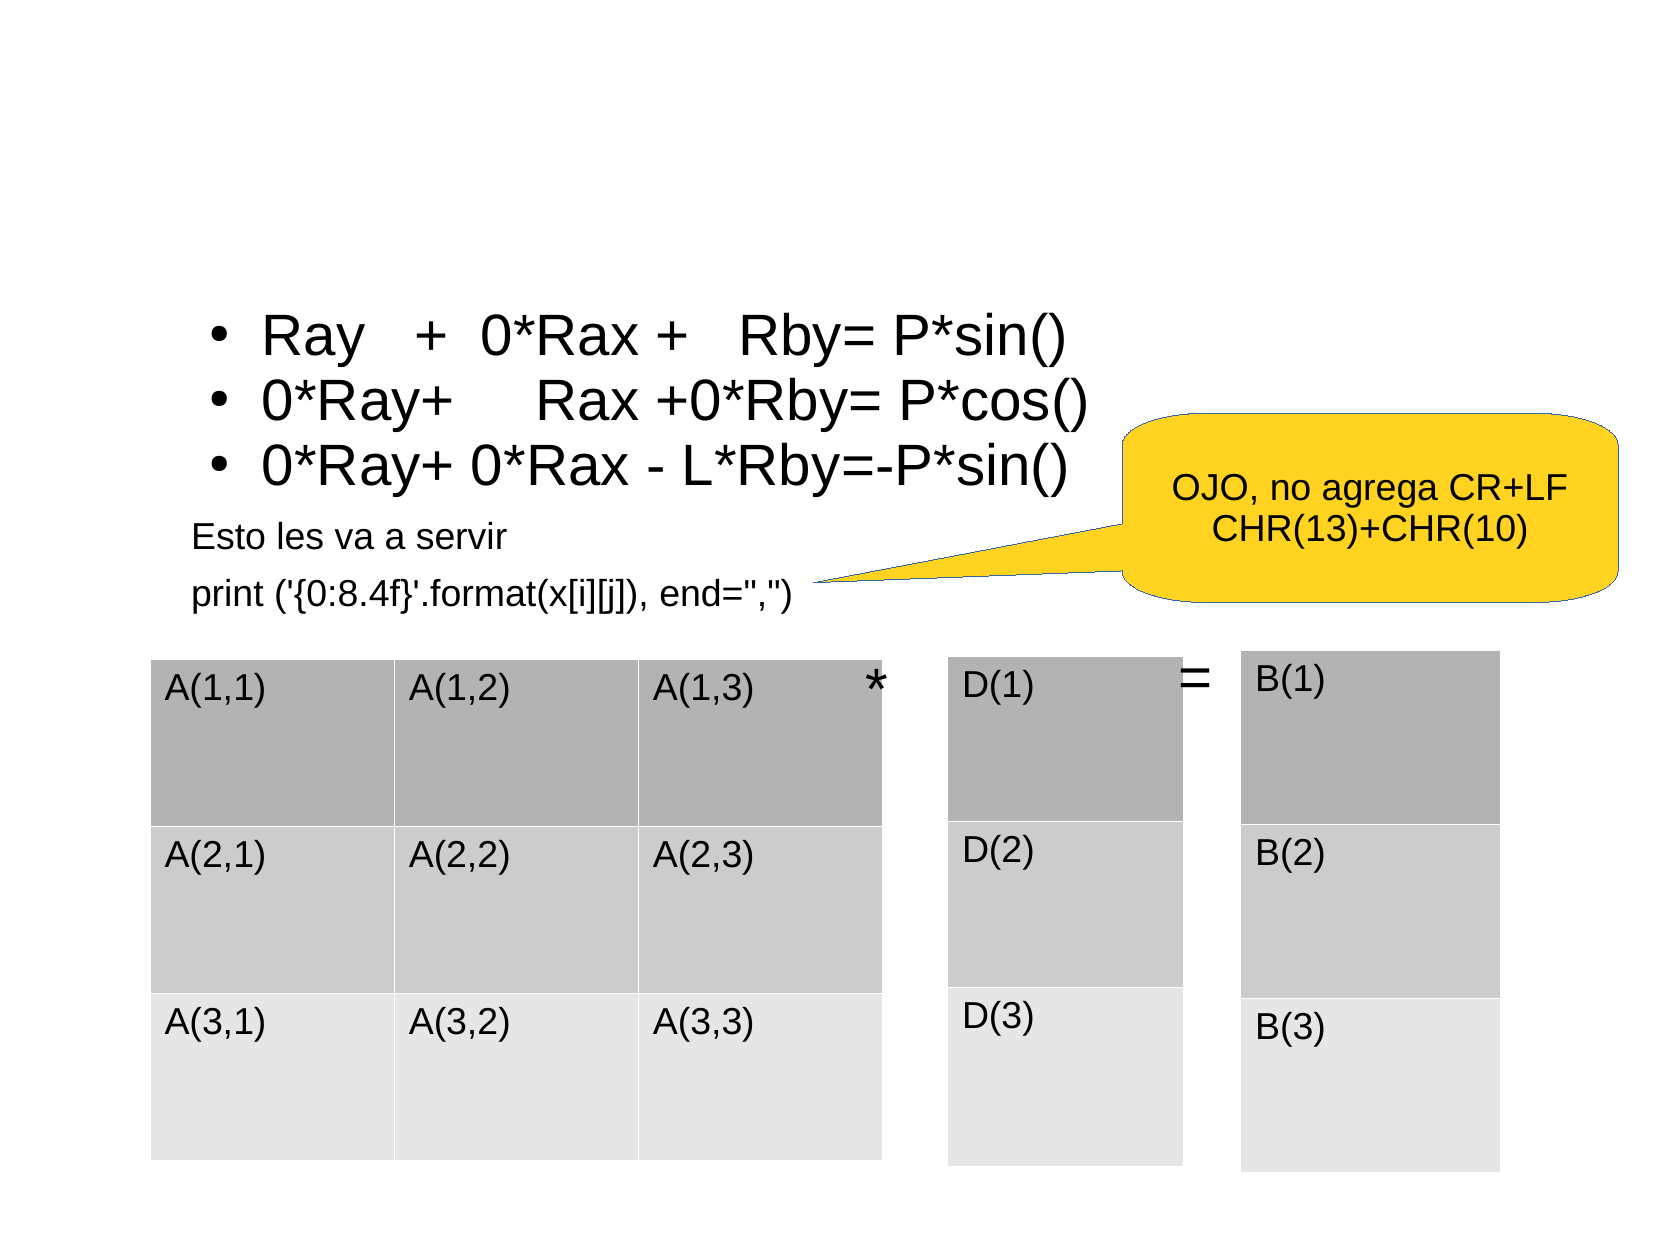

#
Ray + 0*Rax + Rby= P*sin()
0*Ray+ Rax +0*Rby= P*cos()
0*Ray+ 0*Rax - L*Rby=-P*sin()
OJO, no agrega CR+LF
CHR(13)+CHR(10)
Esto les va a servir
print ('{0:8.4f}'.format(x[i][j]), end=",")
=
*
| B(1) |
| --- |
| B(2) |
| B(3) |
| D(1) |
| --- |
| D(2) |
| D(3) |
| A(1,1) | A(1,2) | A(1,3) |
| --- | --- | --- |
| A(2,1) | A(2,2) | A(2,3) |
| A(3,1) | A(3,2) | A(3,3) |